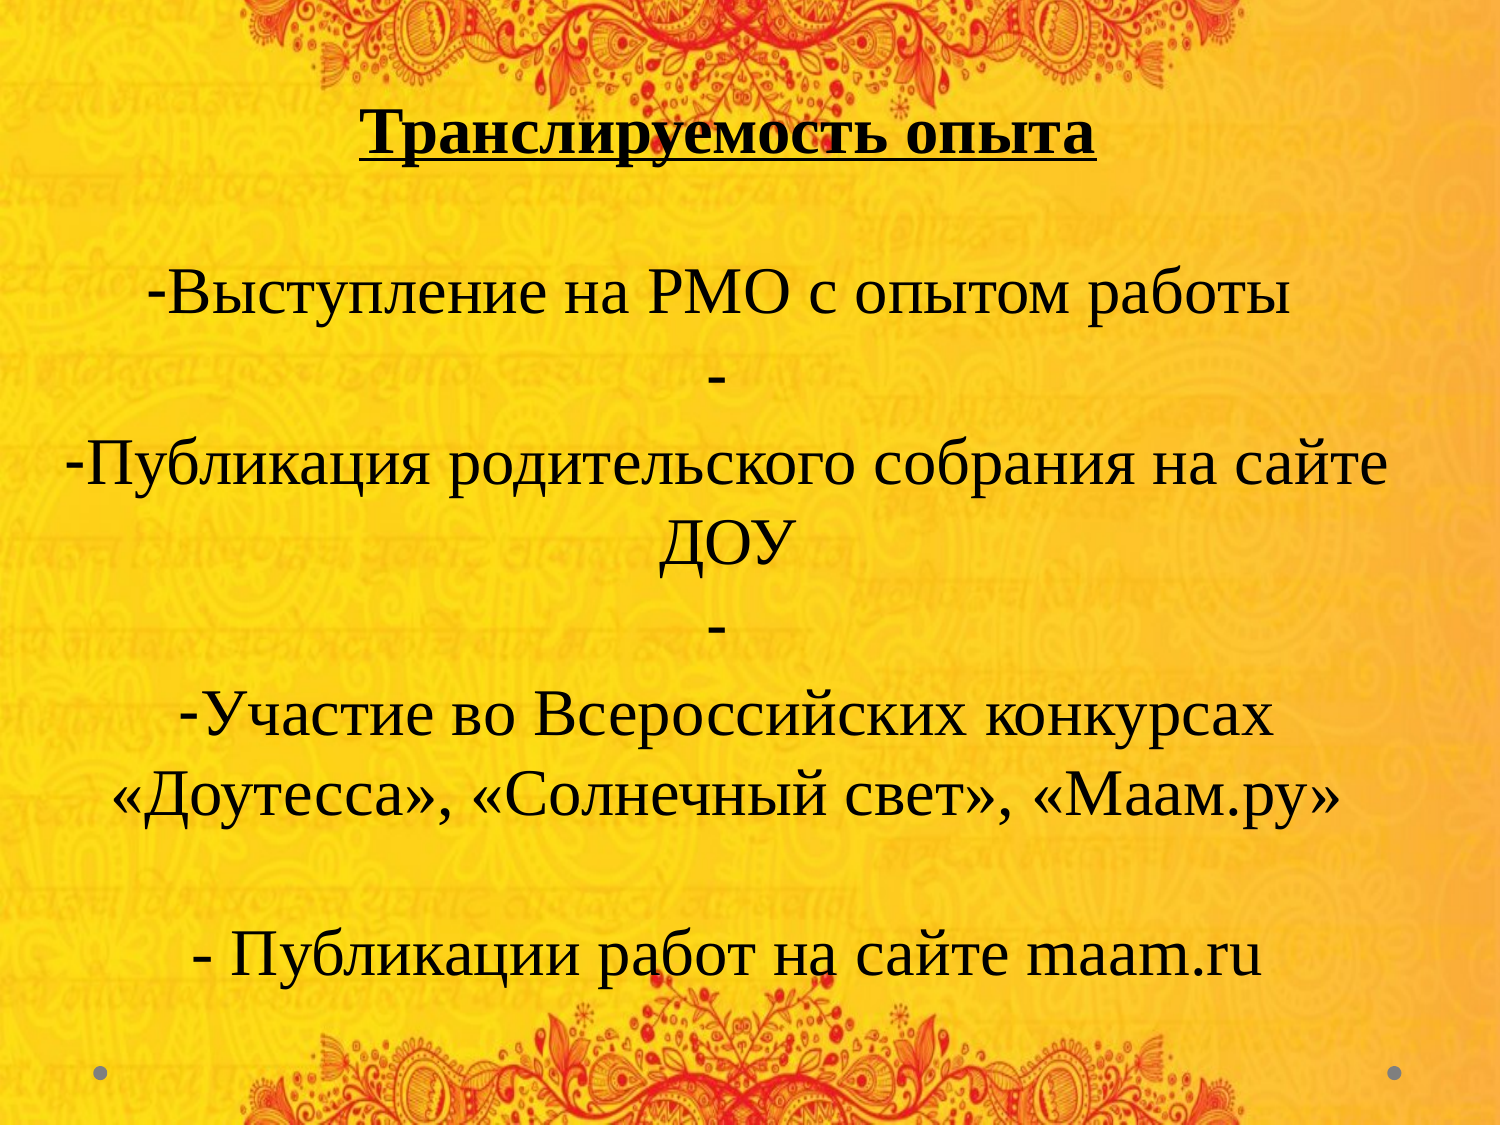

Транслируемость опыта
Выступление на РМО с опытом работы
Публикация родительского собрания на сайте ДОУ
Участие во Всероссийских конкурсах «Доутесса», «Солнечный свет», «Маам.ру»
- Публикации работ на сайте maam.ru